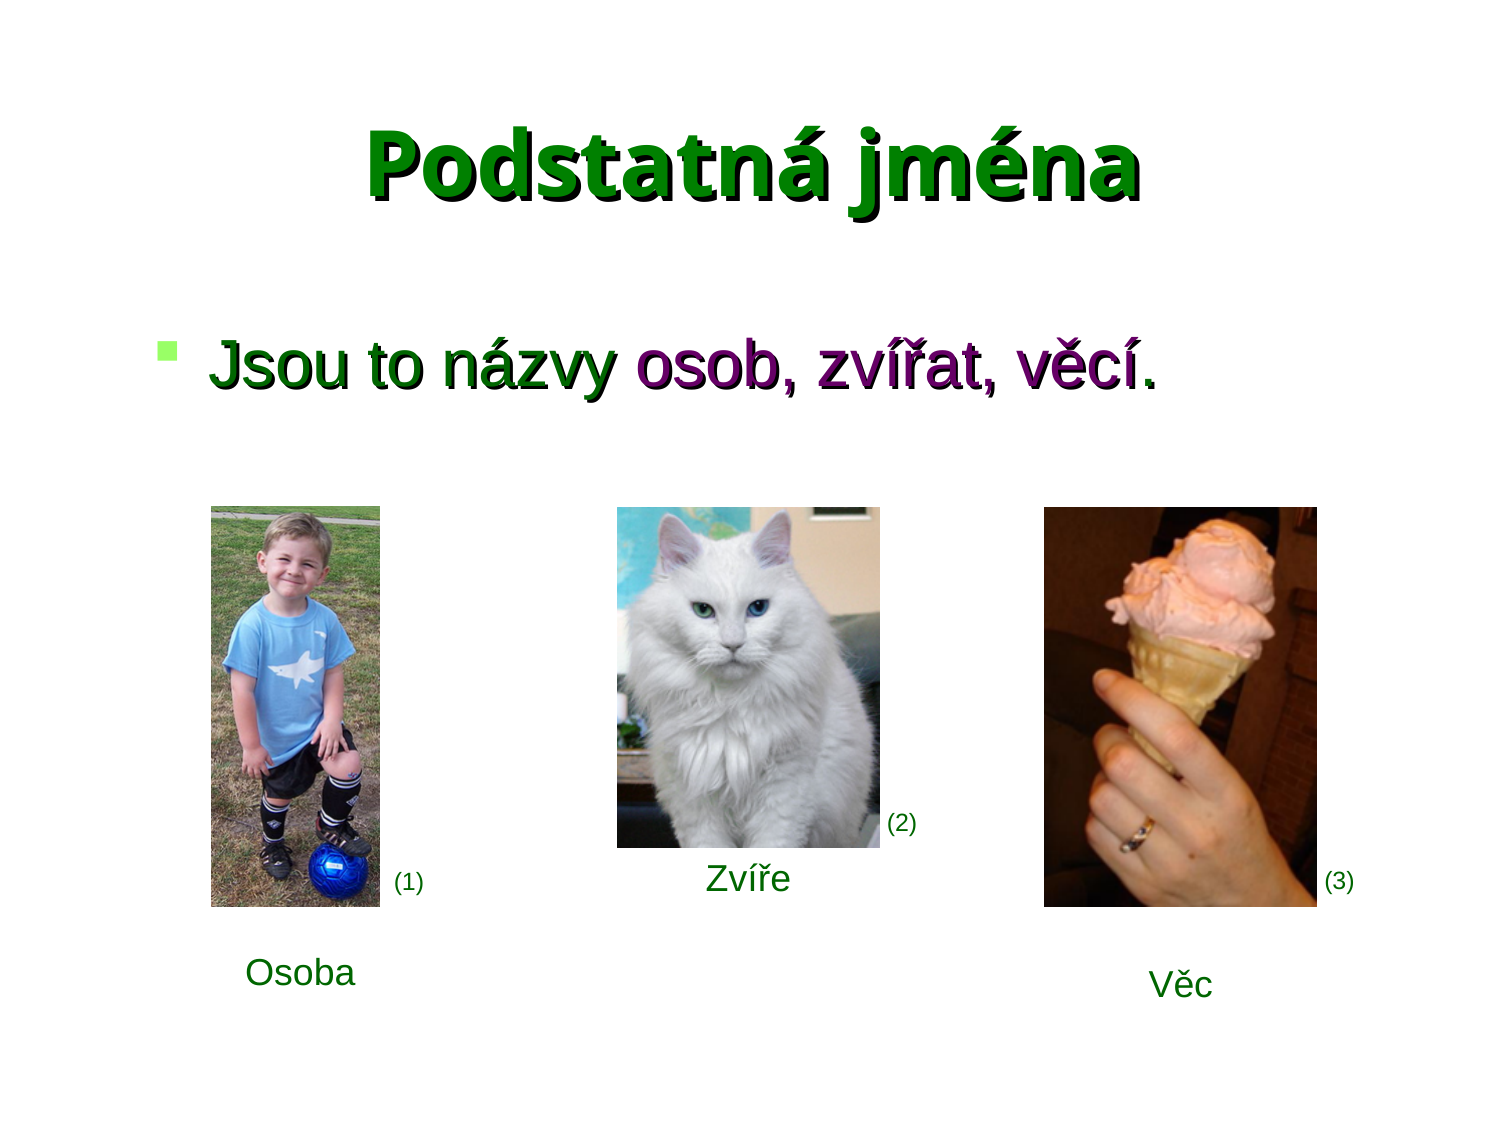

# Podstatná jména
Jsou to názvy osob, zvířat, věcí.
(2)
Zvíře
(3)
(1)
Osoba
Věc